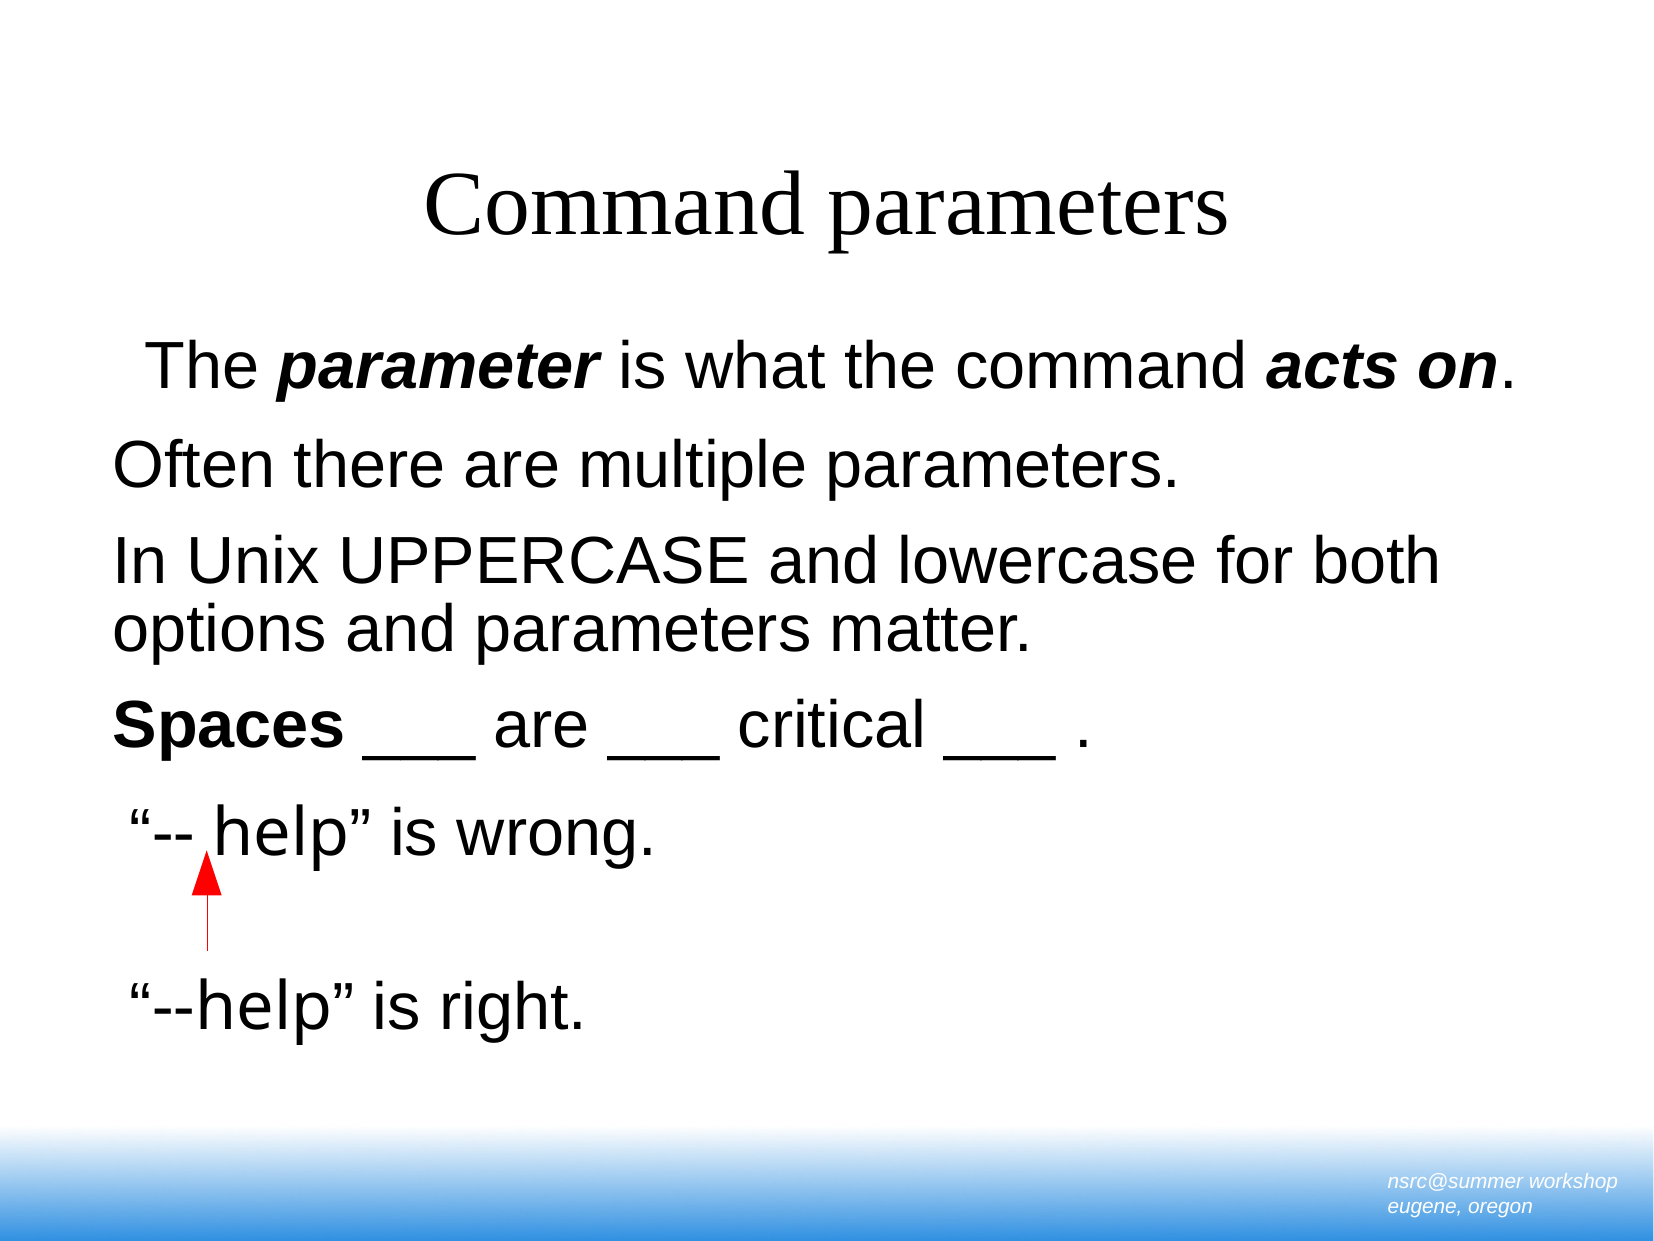

# Command parameters
The parameter is what the command acts on.
Often there are multiple parameters.
In Unix UPPERCASE and lowercase for both options and parameters matter.
Spaces ___ are ___ critical ___ .
“-- help” is wrong.
“--help” is right.
nsrc@summer workshop
eugene, oregon